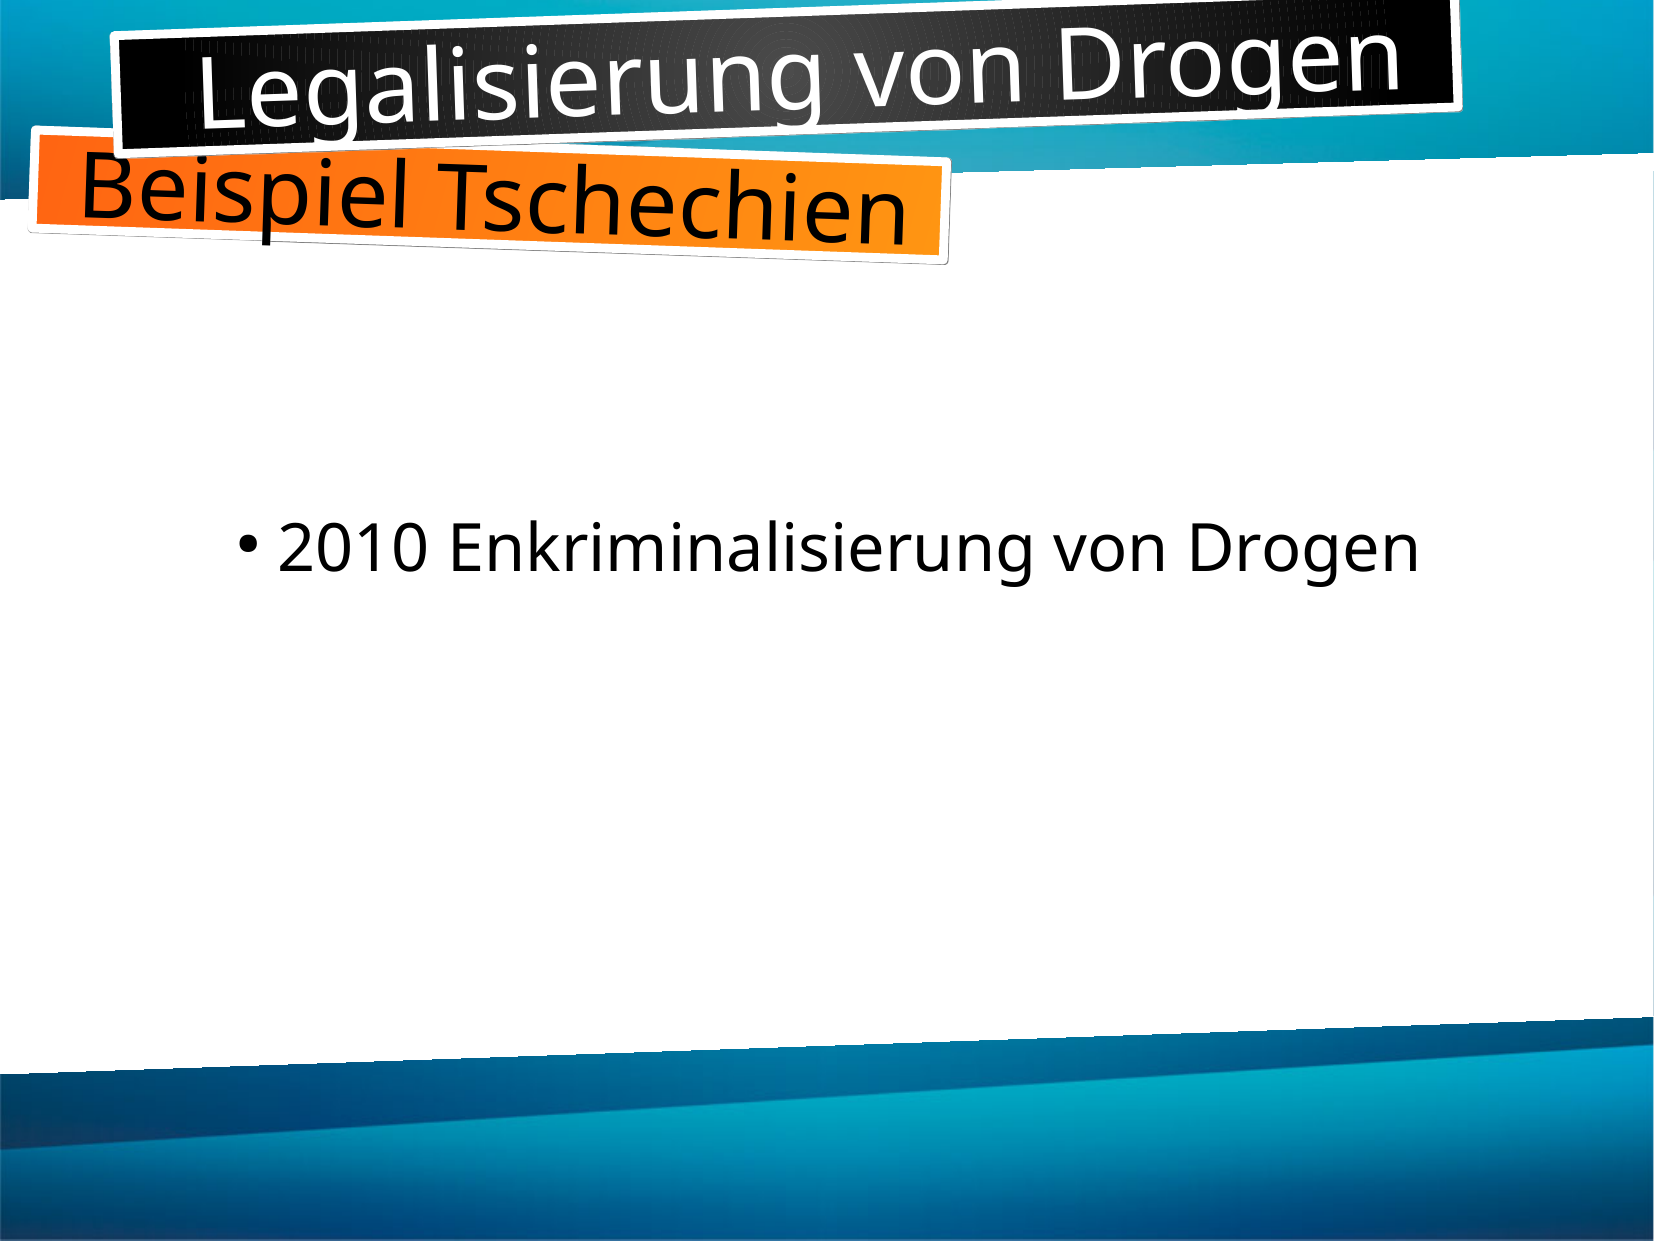

Legalisierung von Drogen
# Beispiel Tschechien
 2010 Enkriminalisierung von Drogen